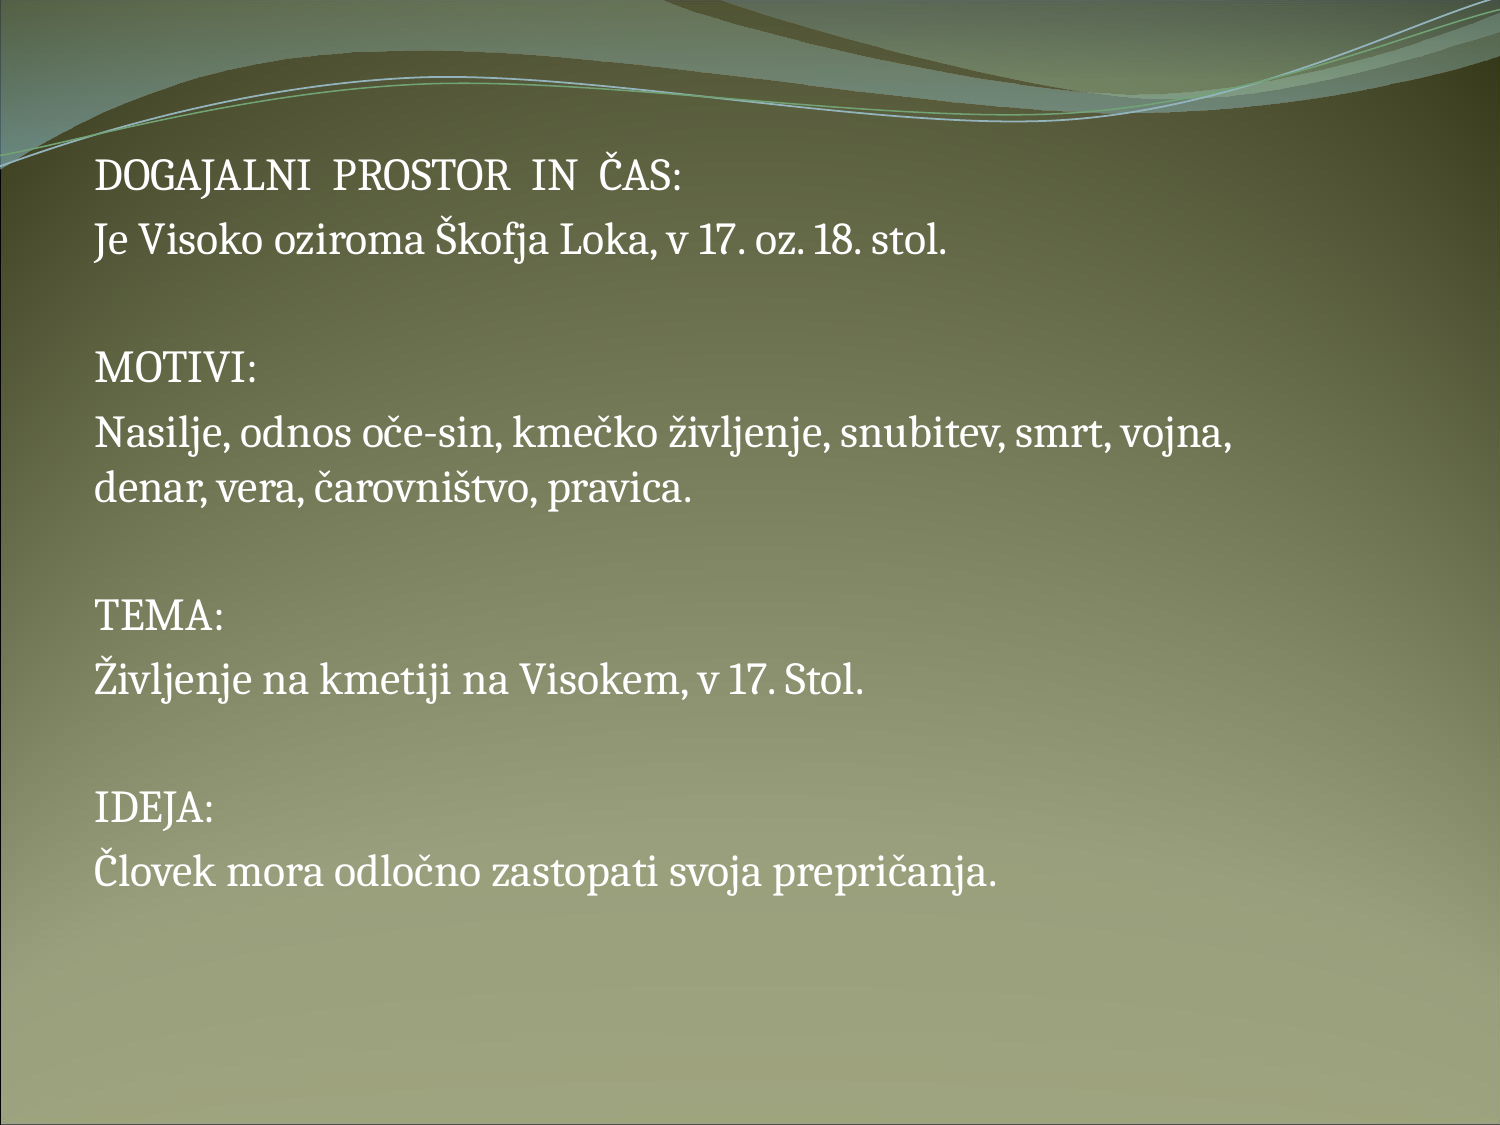

DOGAJALNI PROSTOR IN ČAS:
Je Visoko oziroma Škofja Loka, v 17. oz. 18. stol.
MOTIVI:
Nasilje, odnos oče-sin, kmečko življenje, snubitev, smrt, vojna, denar, vera, čarovništvo, pravica.
TEMA:
Življenje na kmetiji na Visokem, v 17. Stol.
IDEJA:
Človek mora odločno zastopati svoja prepričanja.
#